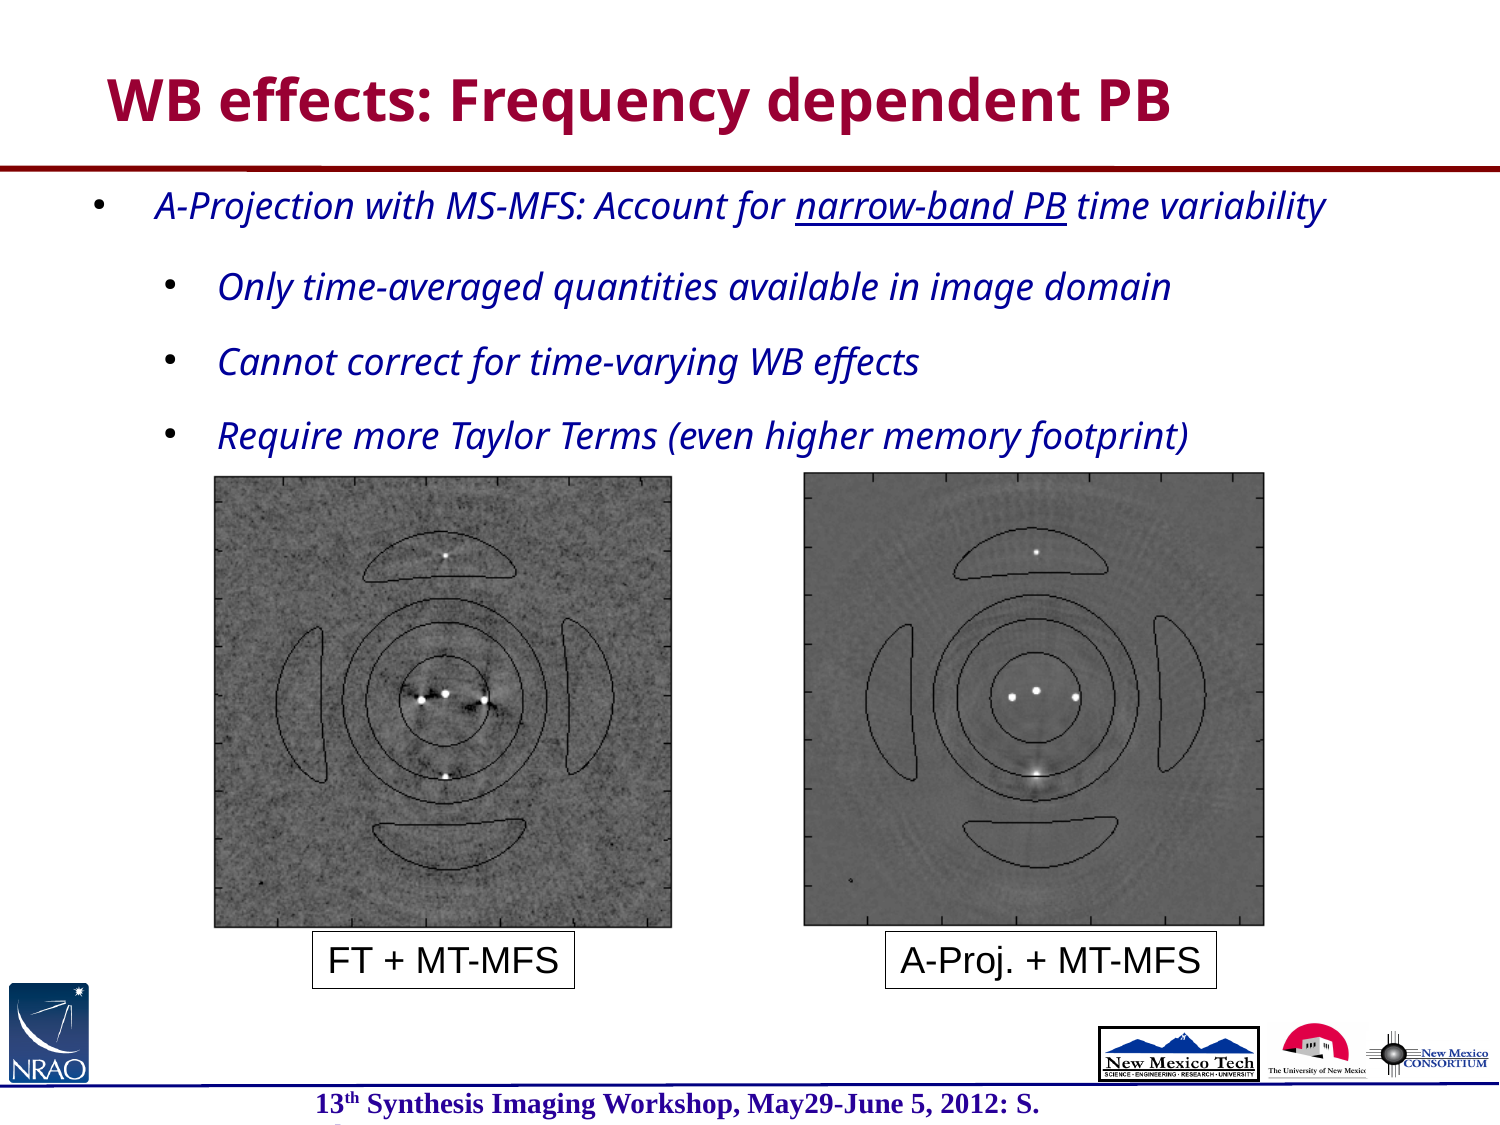

WB effects: Frequency dependent PB
# A-Projection with MS-MFS: Account for narrow-band PB time variability
Only time-averaged quantities available in image domain
Cannot correct for time-varying WB effects
Require more Taylor Terms (even higher memory footprint)
FT + MT-MFS
A-Proj. + MT-MFS